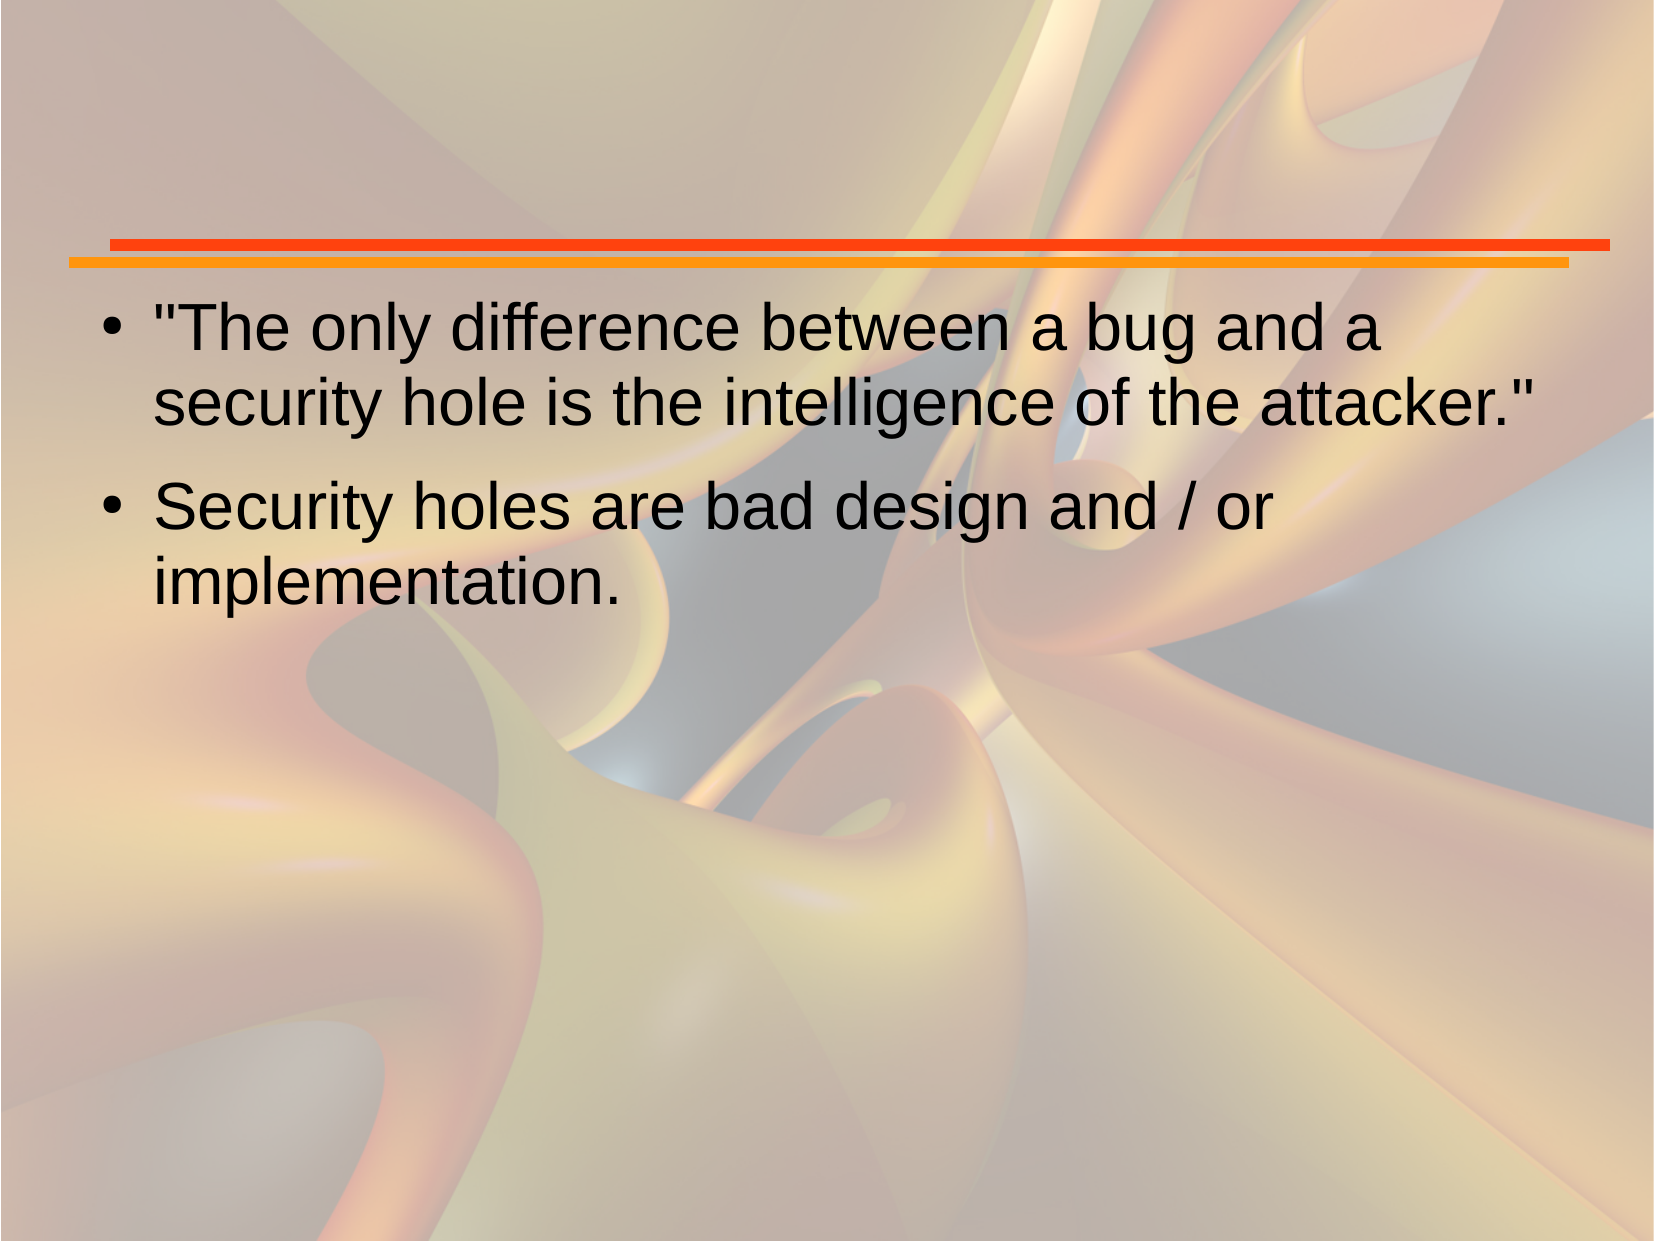

#
"The only difference between a bug and a security hole is the intelligence of the attacker."
Security holes are bad design and / or implementation.